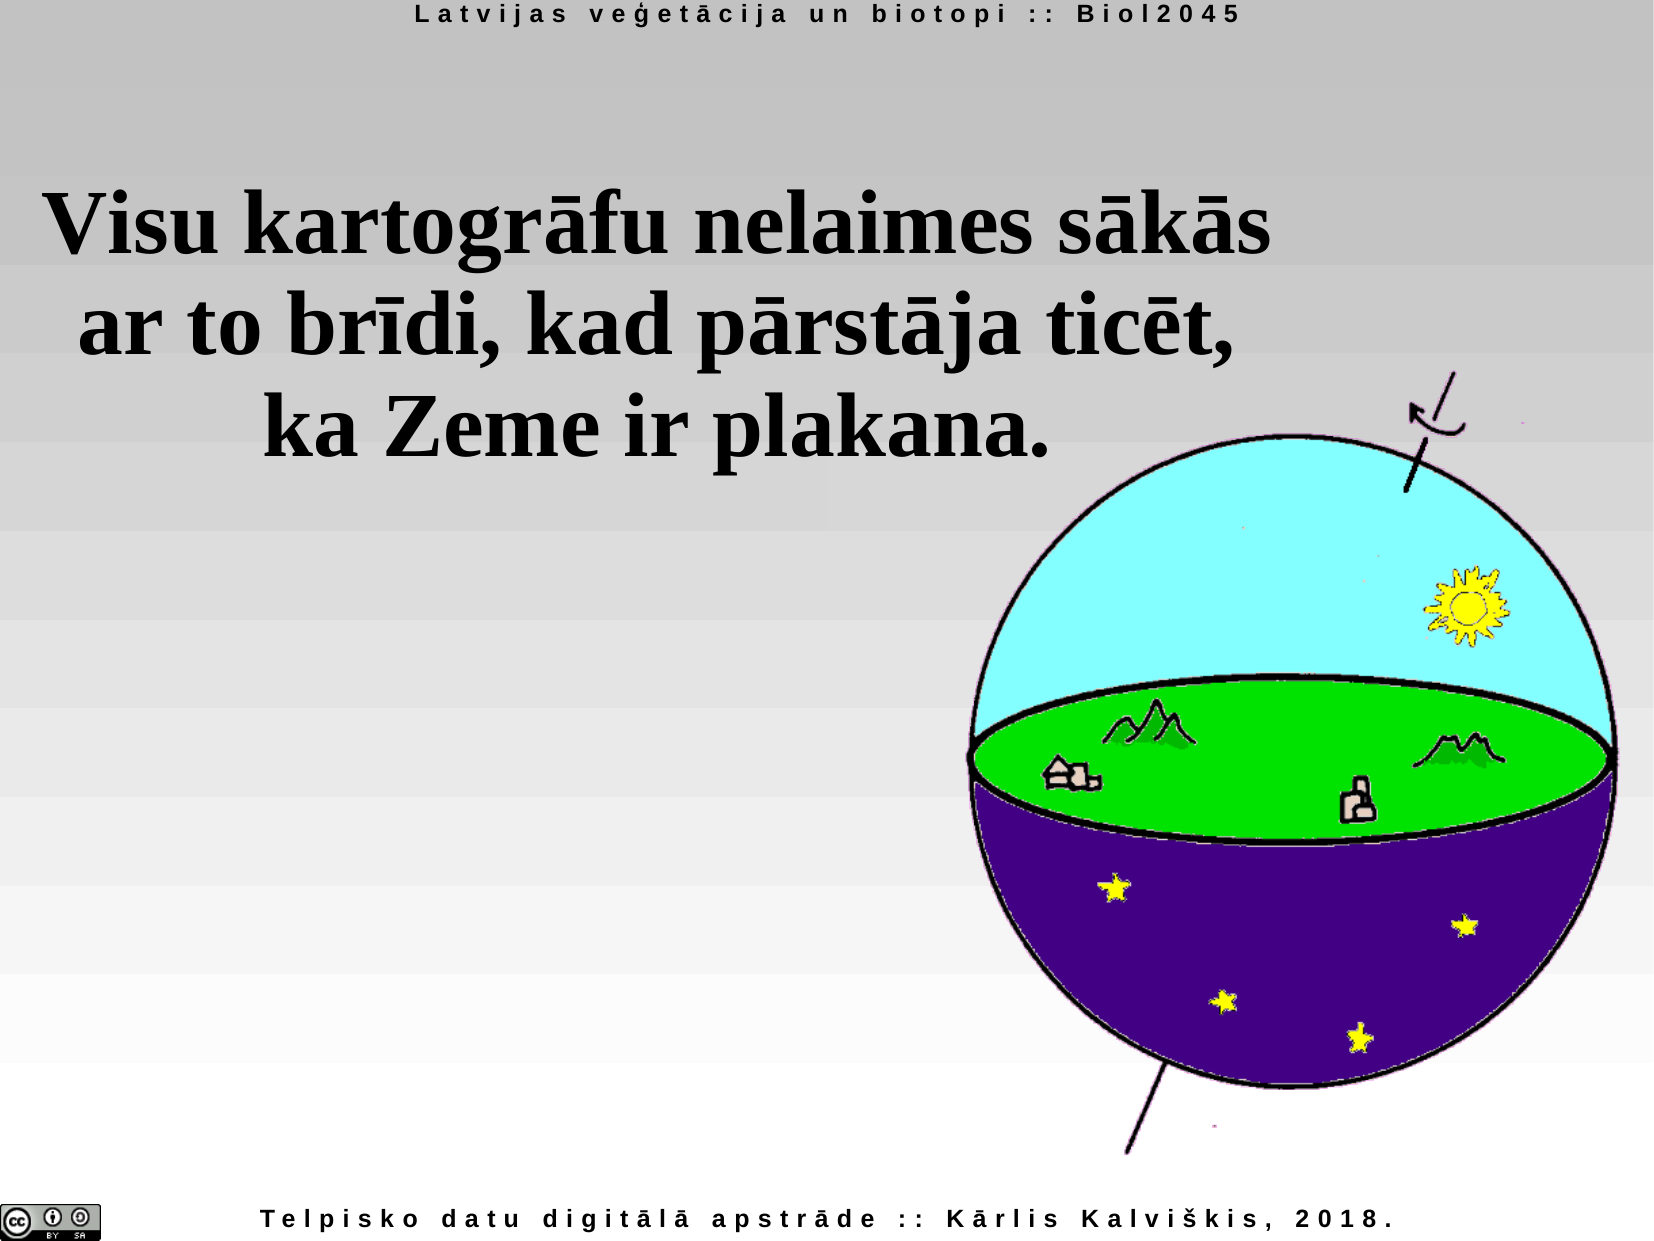

# Visu kartogrāfu nelaimes sākās ar to brīdi, kad pārstāja ticēt, ka Zeme ir plakana.